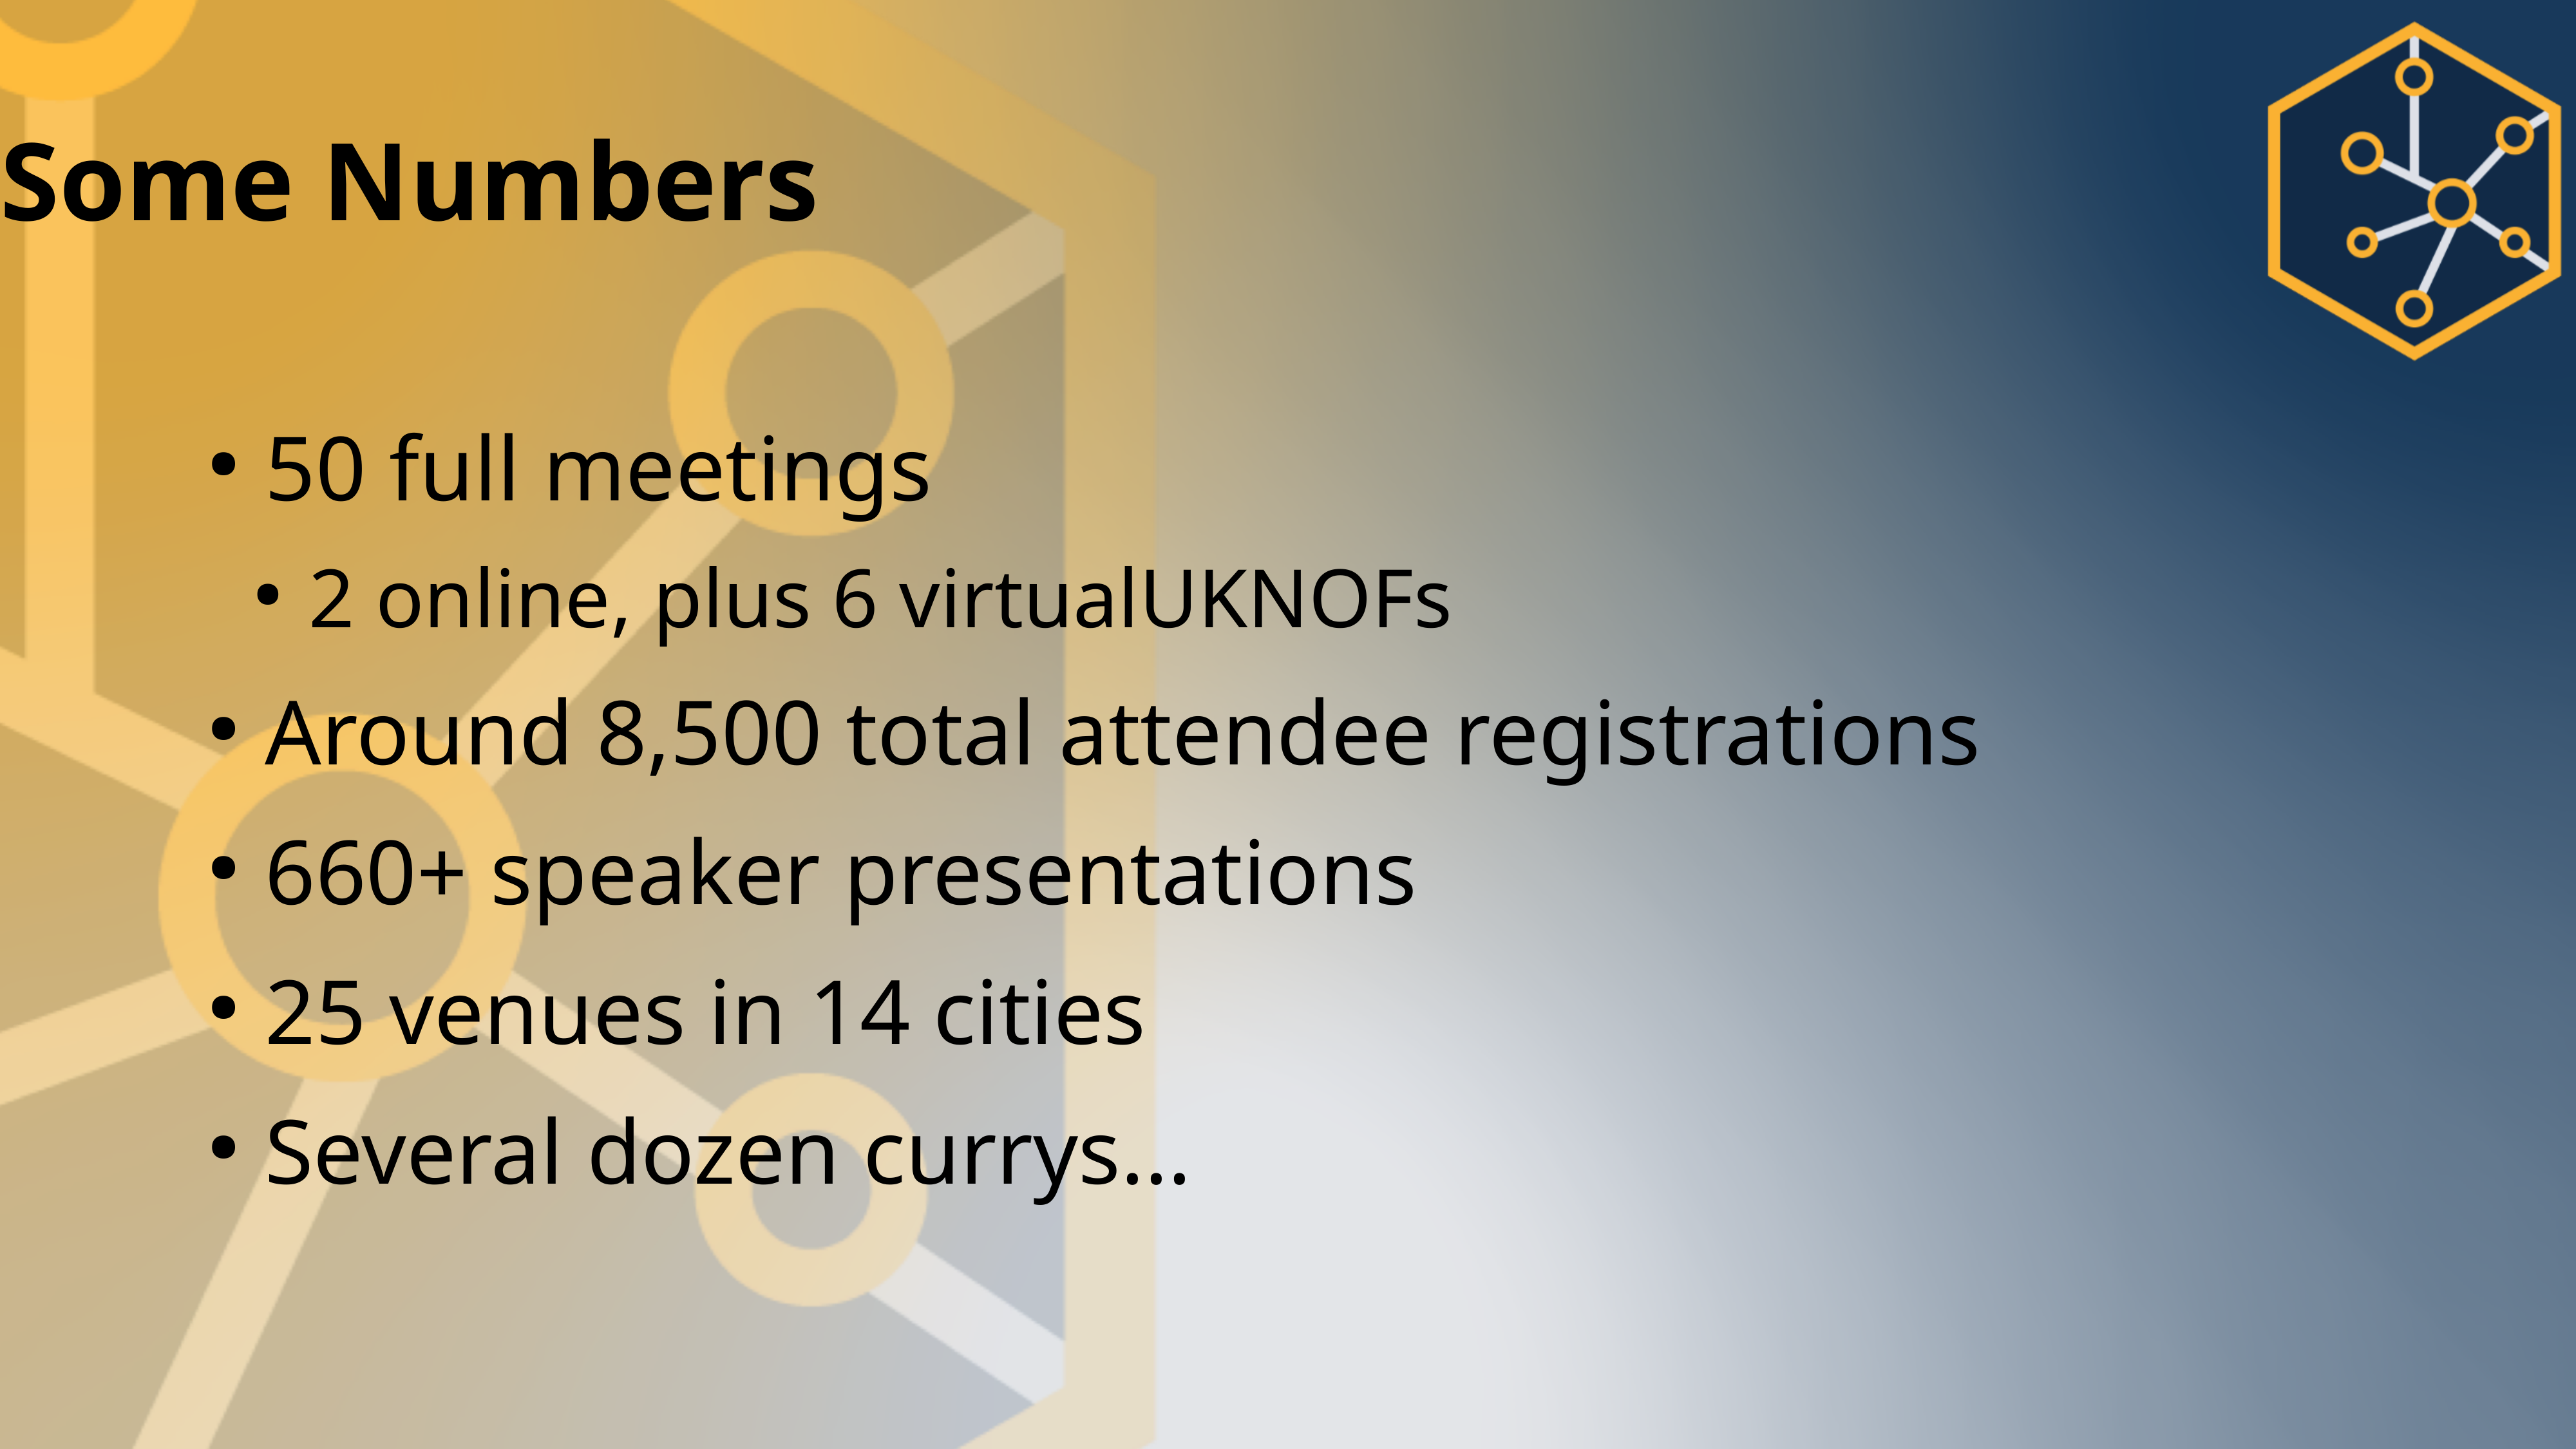

# Some Numbers
 50 full meetings
 2 online, plus 6 virtualUKNOFs
 Around 8,500 total attendee registrations
 660+ speaker presentations
 25 venues in 14 cities
 Several dozen currys...